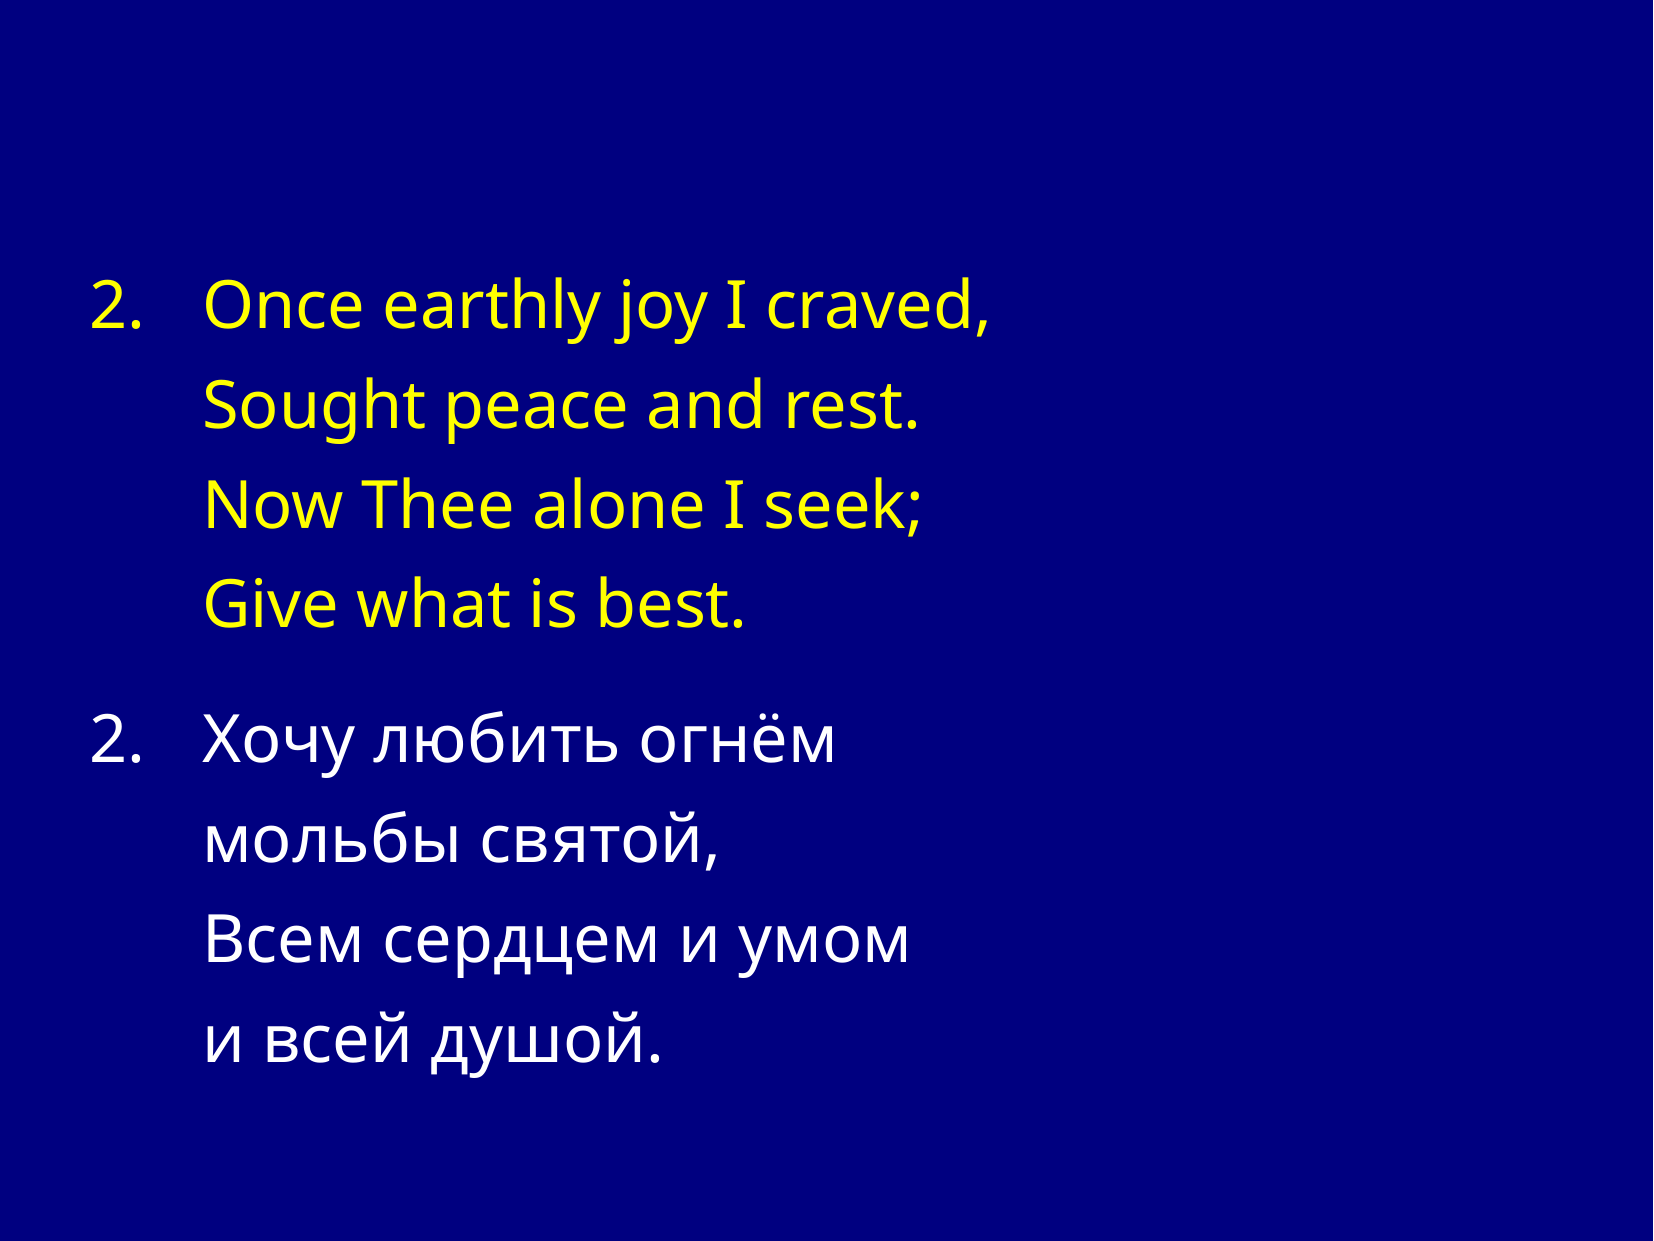

2.	Once earthly joy I craved,
	Sought peace and rest.
	Now Thee alone I seek;
	Give what is best.
2.	Хочу любить огнём
	мольбы святой,
	Всем сердцем и умом
	и всей душой.